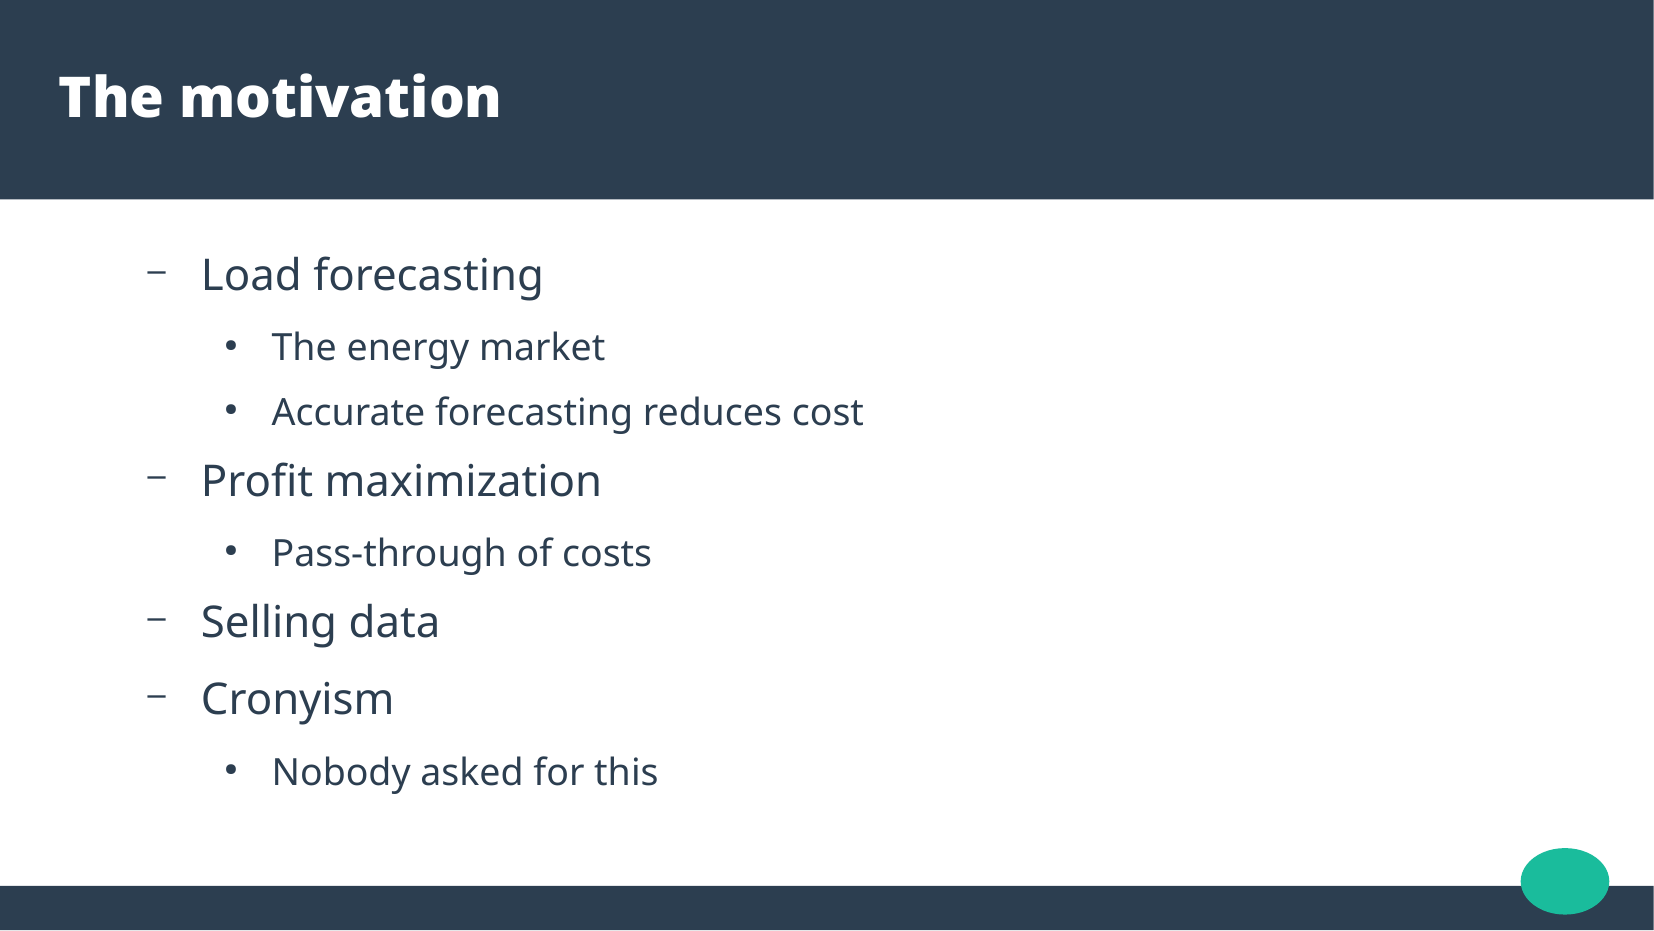

# The motivation
Load forecasting
The energy market
Accurate forecasting reduces cost
Profit maximization
Pass-through of costs
Selling data
Cronyism
Nobody asked for this